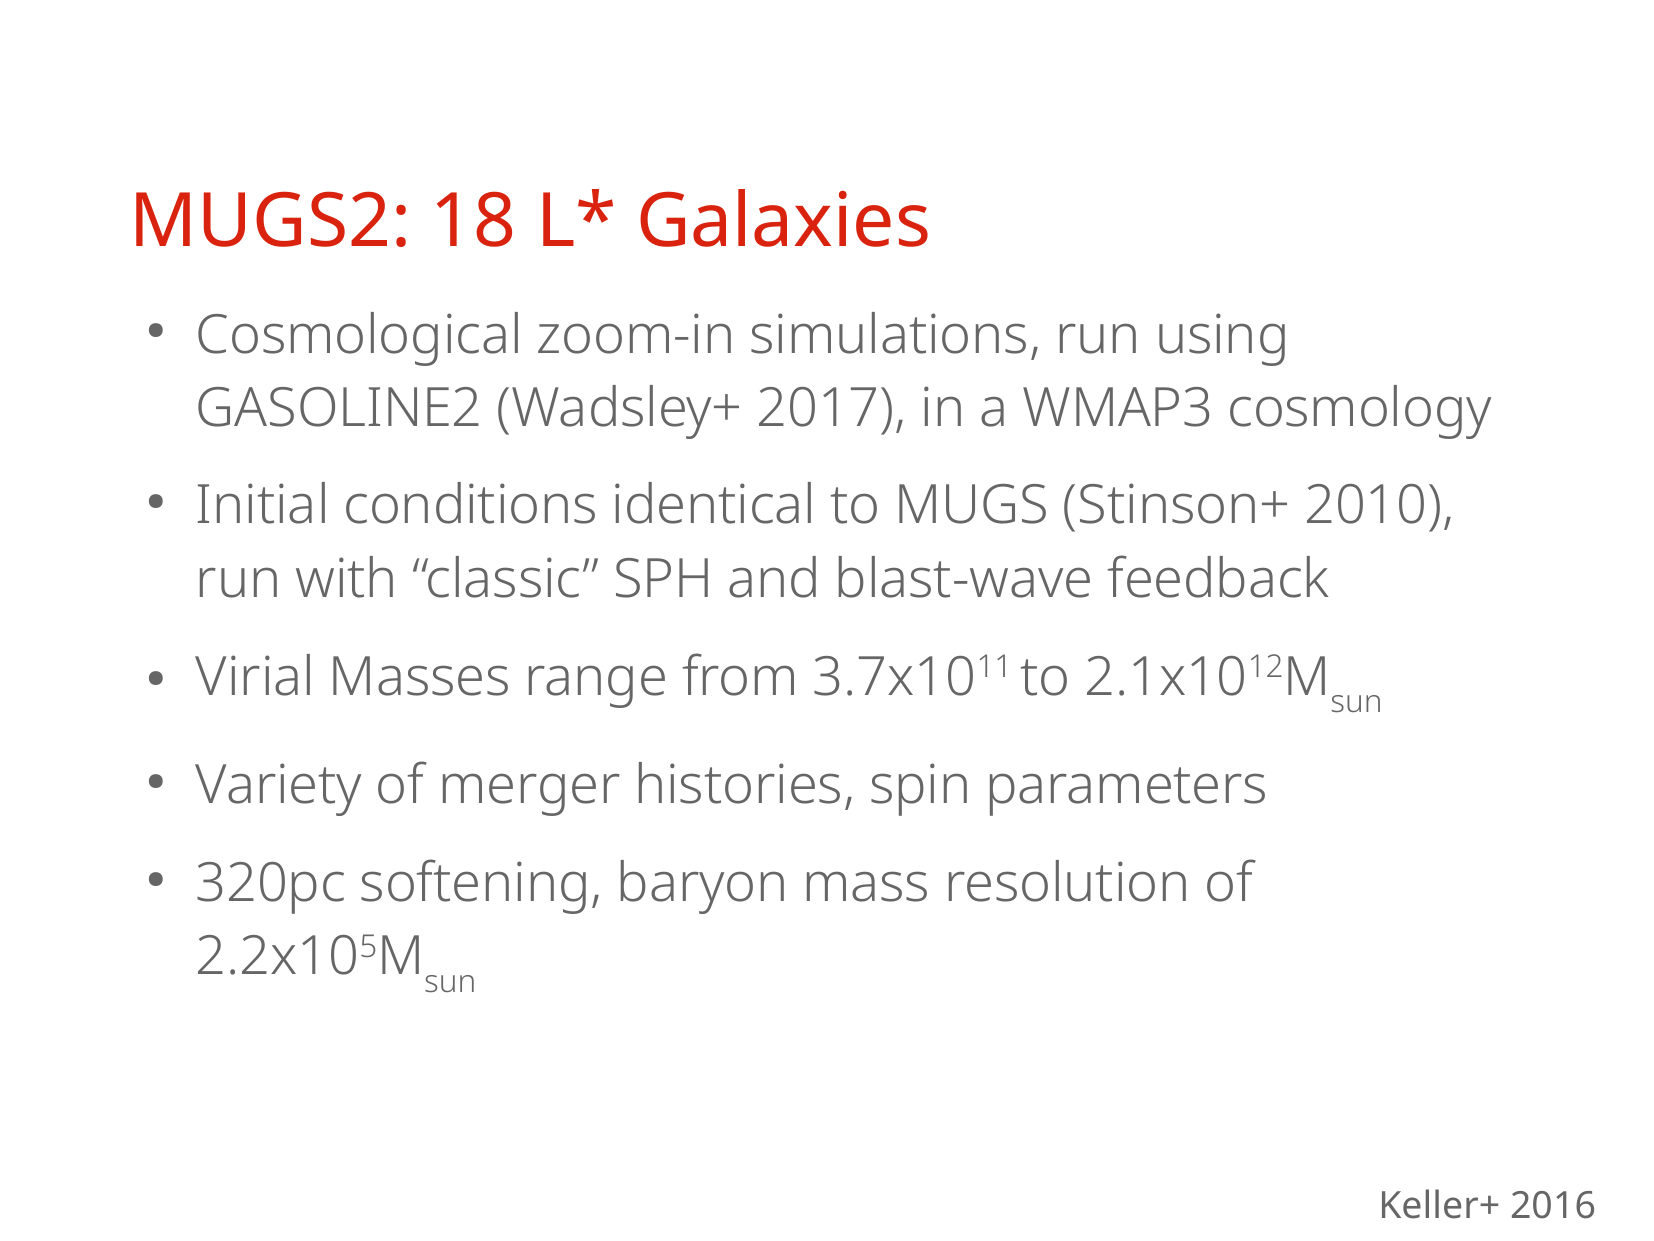

# MUGS2: 18 L* Galaxies
Cosmological zoom-in simulations, run using GASOLINE2 (Wadsley+ 2017), in a WMAP3 cosmology
Initial conditions identical to MUGS (Stinson+ 2010), run with “classic” SPH and blast-wave feedback
Virial Masses range from 3.7x1011 to 2.1x1012Msun
Variety of merger histories, spin parameters
320pc softening, baryon mass resolution of 2.2x105Msun
Keller+ 2016